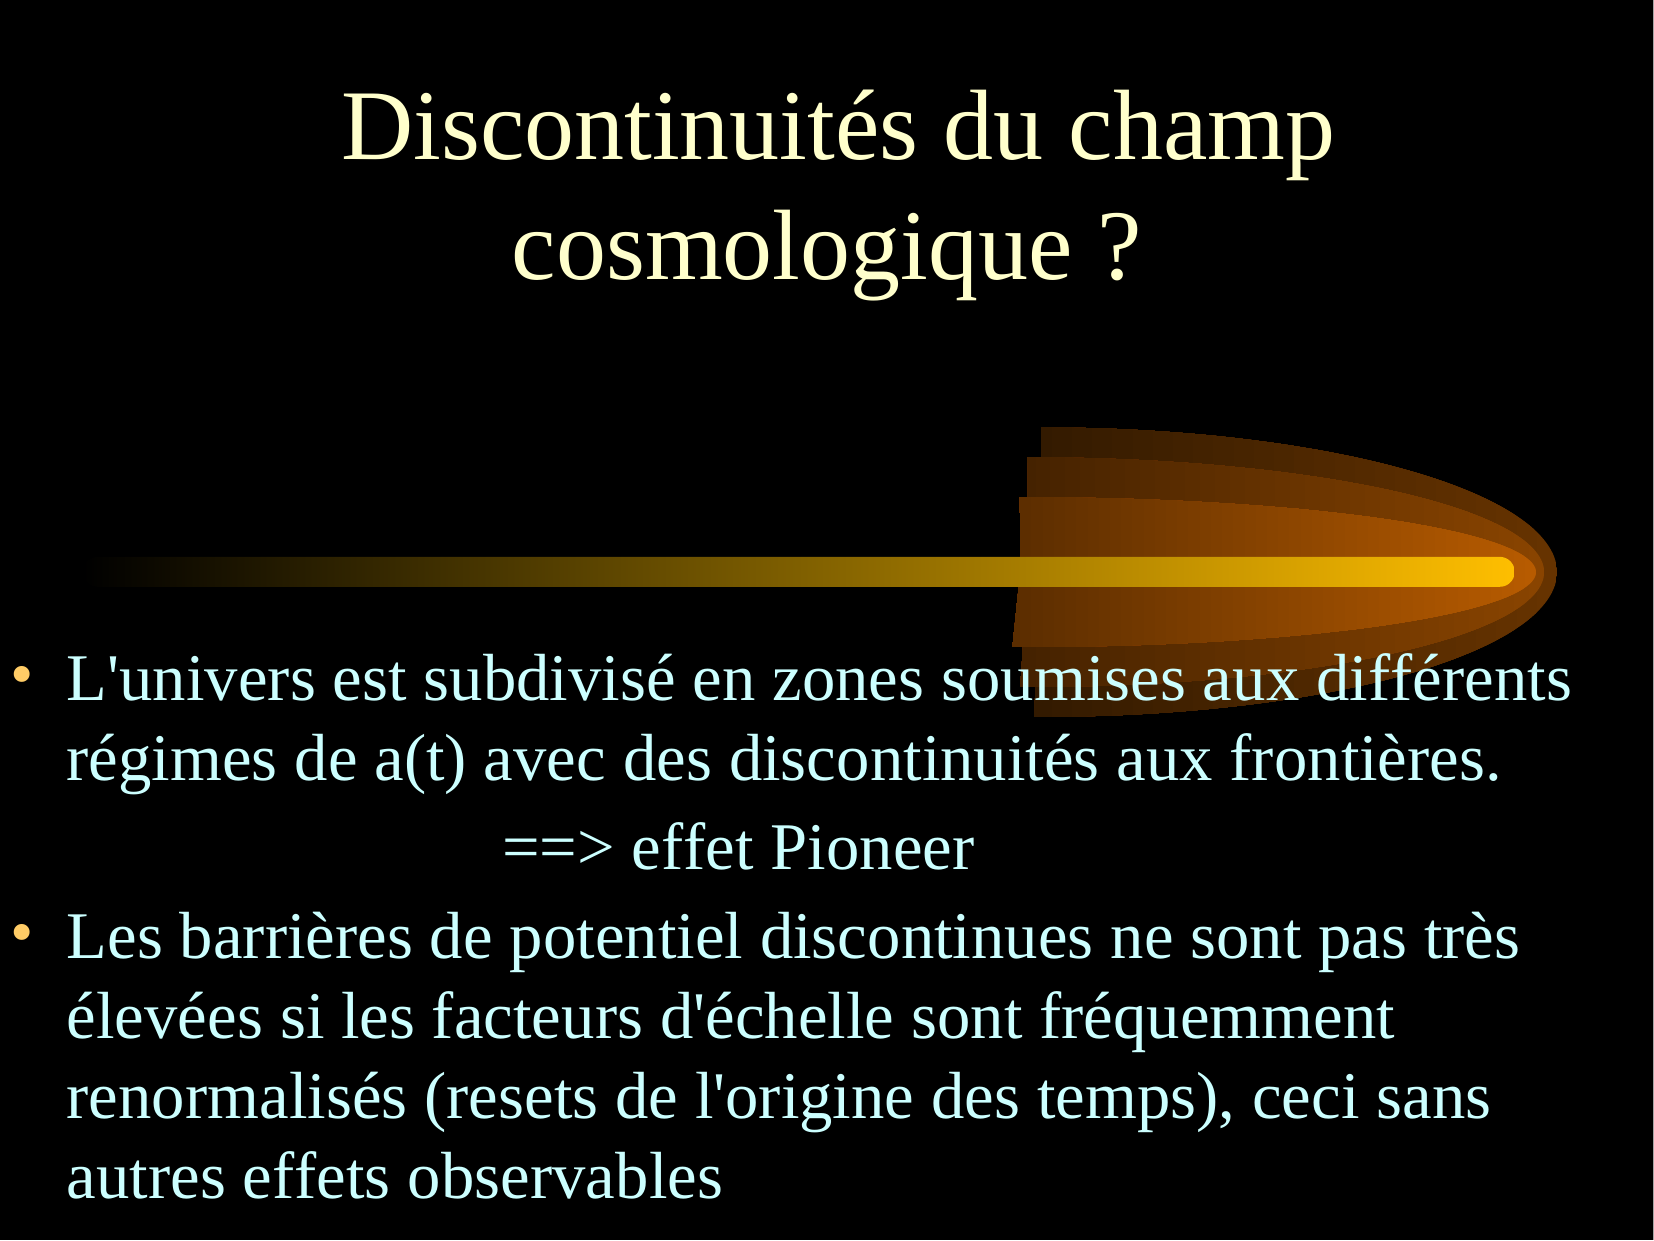

# Discontinuités du champ cosmologique ?
L'univers est subdivisé en zones soumises aux différents régimes de a(t) avec des discontinuités aux frontières.
 ==> effet Pioneer
Les barrières de potentiel discontinues ne sont pas très élevées si les facteurs d'échelle sont fréquemment renormalisés (resets de l'origine des temps), ceci sans autres effets observables